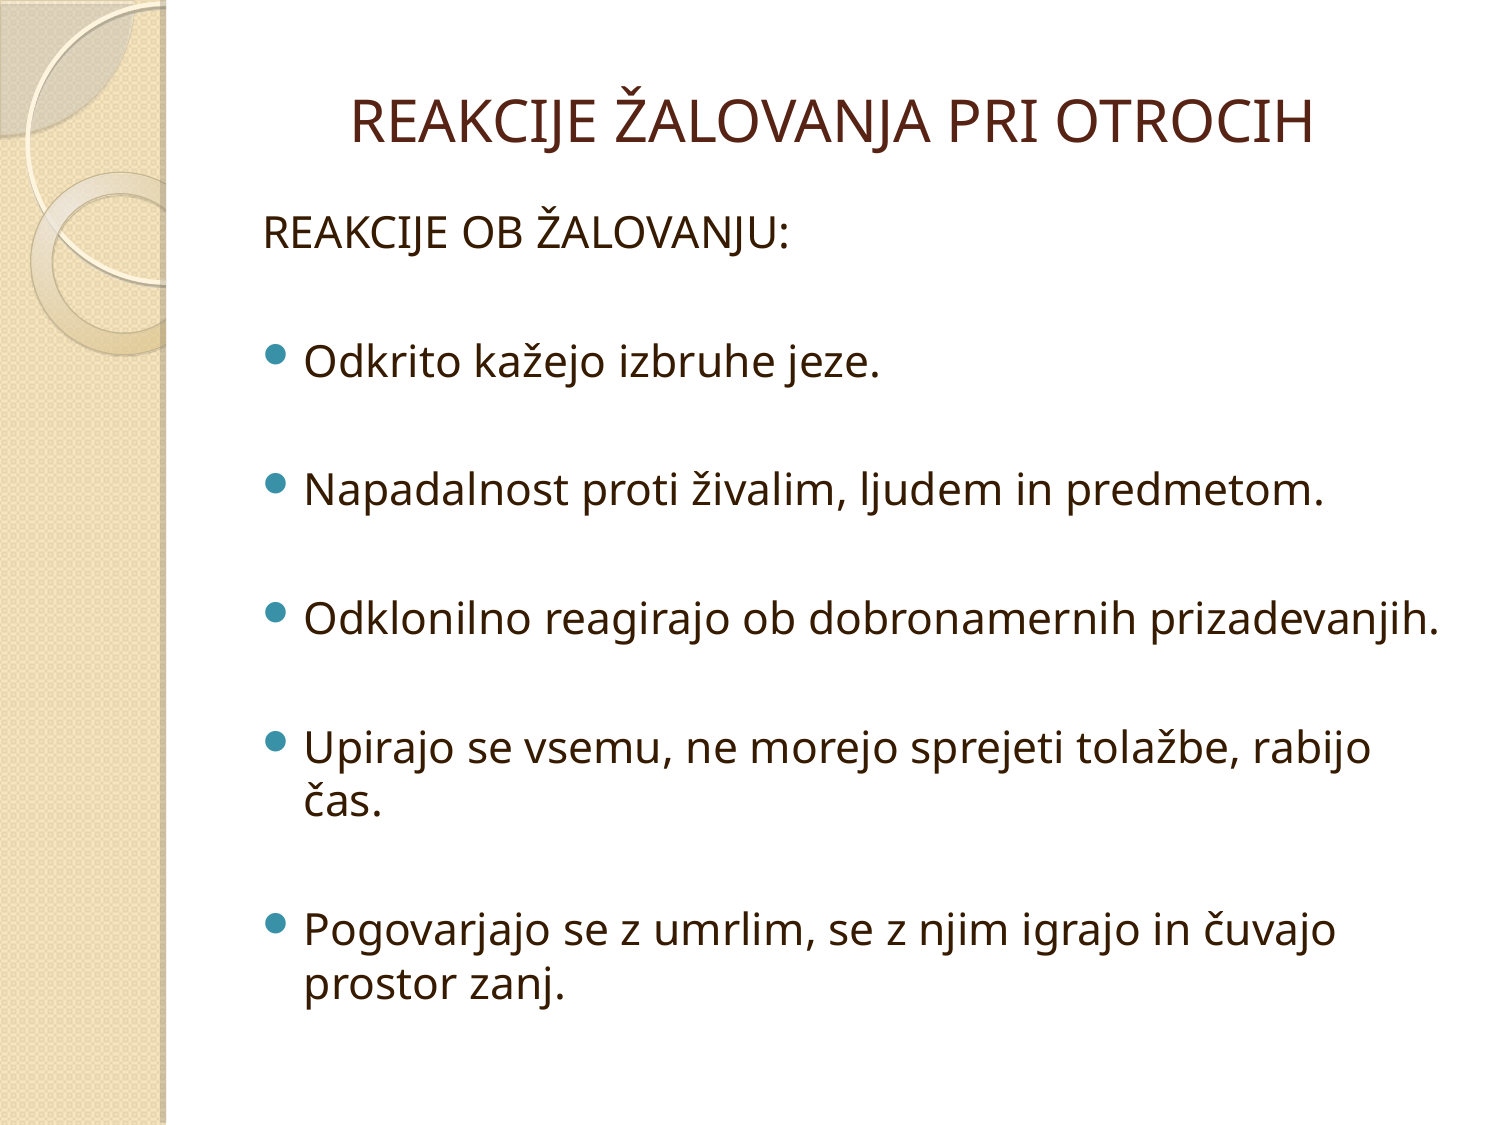

# REAKCIJE ŽALOVANJA PRI OTROCIH
Reakcije ob žalovanju:
Odkrito kažejo izbruhe jeze.
Napadalnost proti živalim, ljudem in predmetom.
Odklonilno reagirajo ob dobronamernih prizadevanjih.
Upirajo se vsemu, ne morejo sprejeti tolažbe, rabijo čas.
Pogovarjajo se z umrlim, se z njim igrajo in čuvajo prostor zanj.